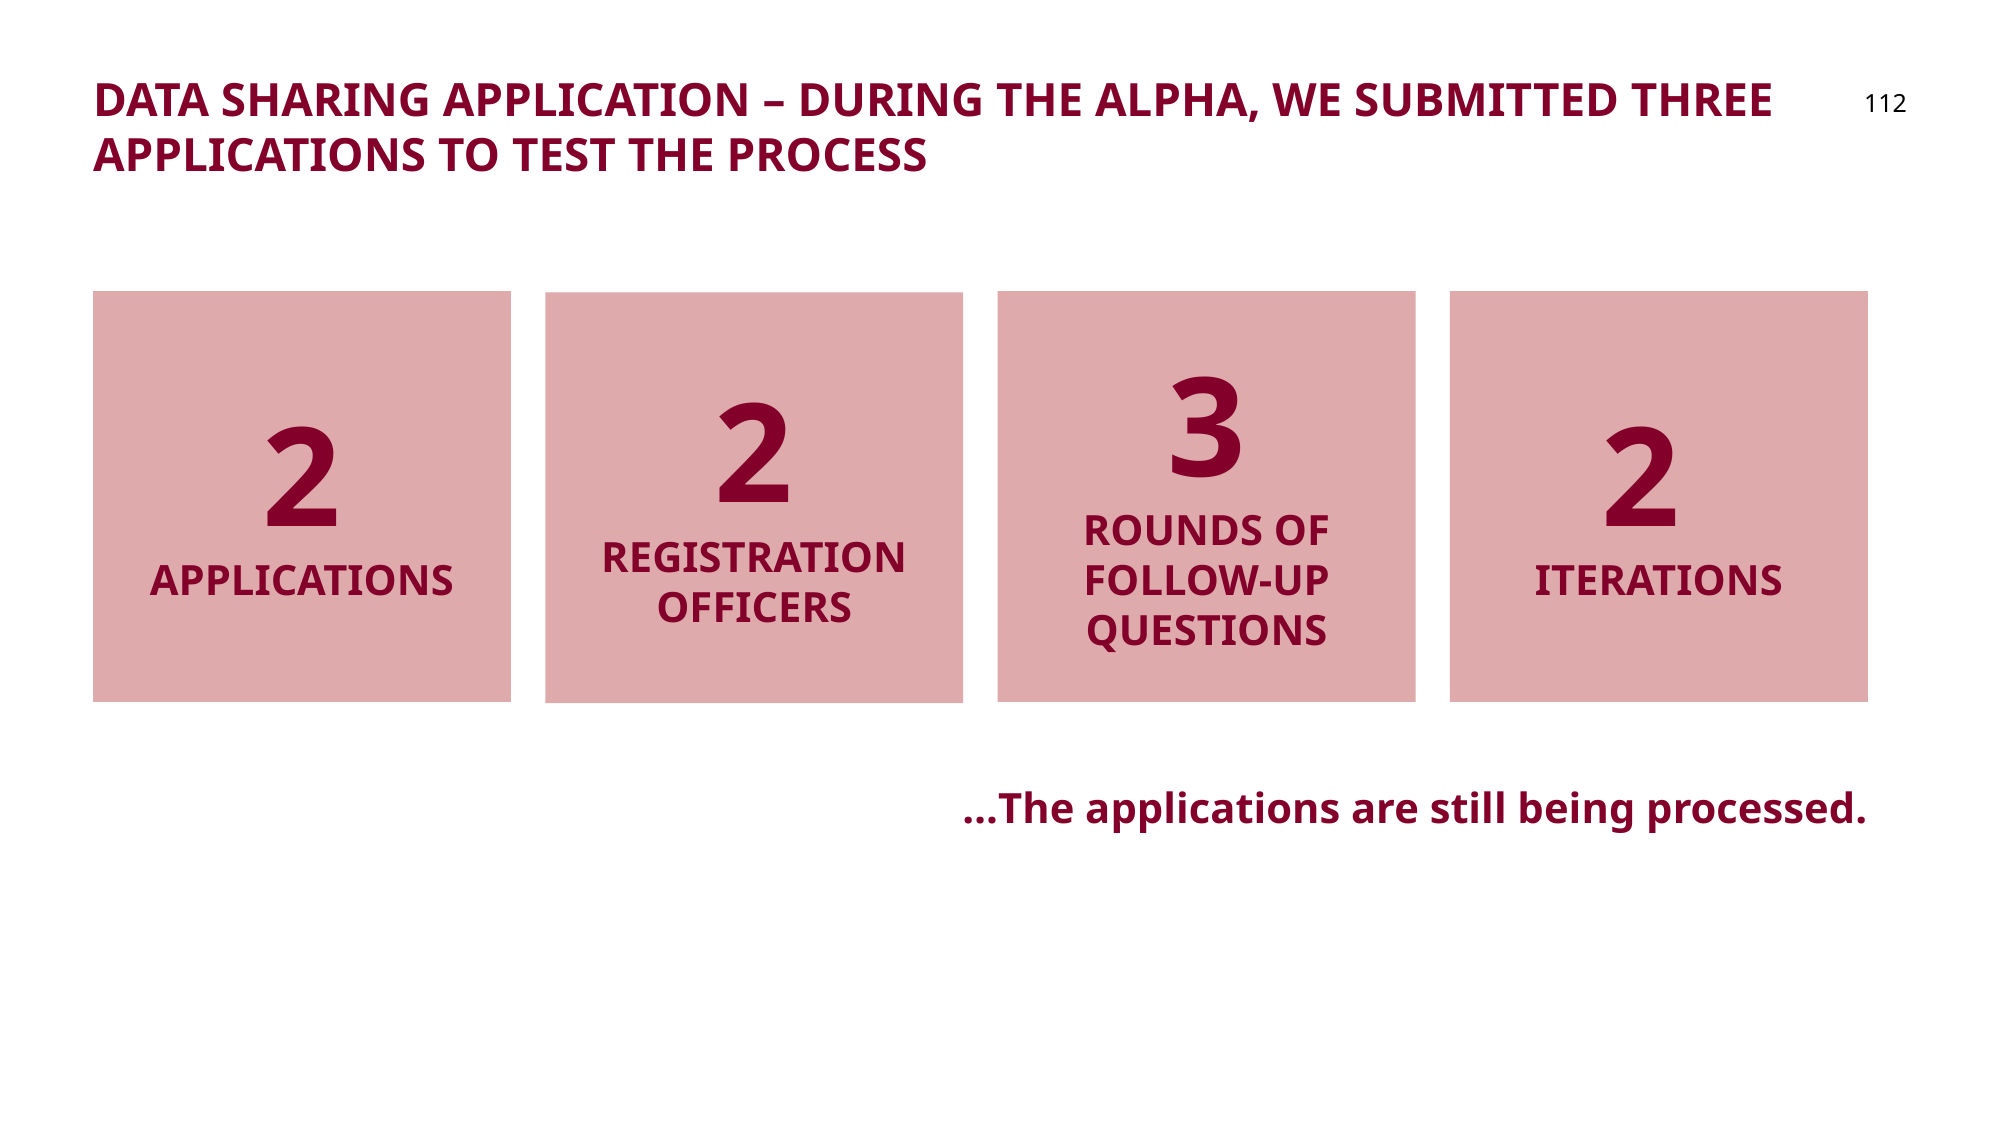

# DATA SHARING APPLICATION – DURING THE ALPHA, WE SUBMITTED THREE APPLICATIONS TO TEST THE PROCESS
2
APPLICATIONS
3
ROUNDS OF FOLLOW-UP QUESTIONS
2
ITERATIONS
2
REGISTRATION OFFICERS
…The applications are still being processed.